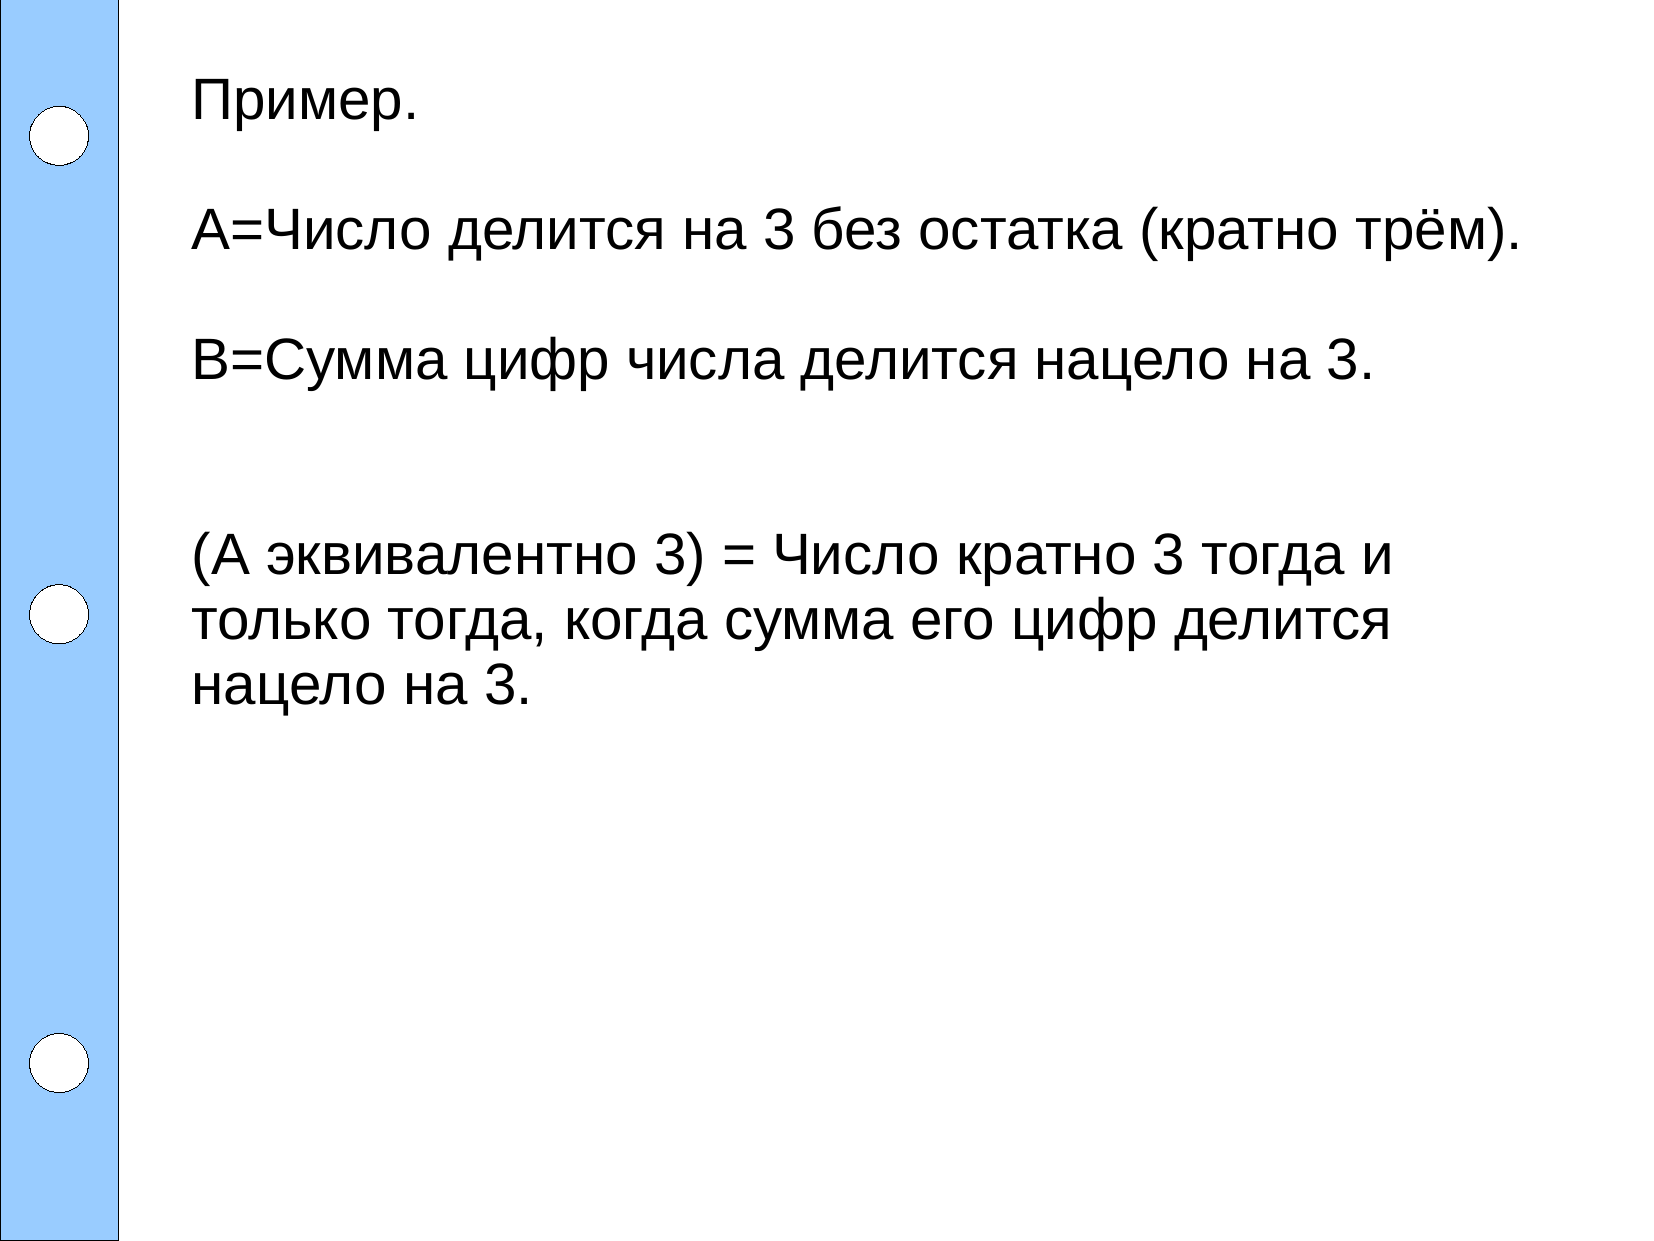

Пример.
А=Число делится на 3 без остатка (кратно трём).
В=Сумма цифр числа делится нацело на 3.
(А эквивалентно 3) = Число кратно 3 тогда и только тогда, когда сумма его цифр делится нацело на 3.